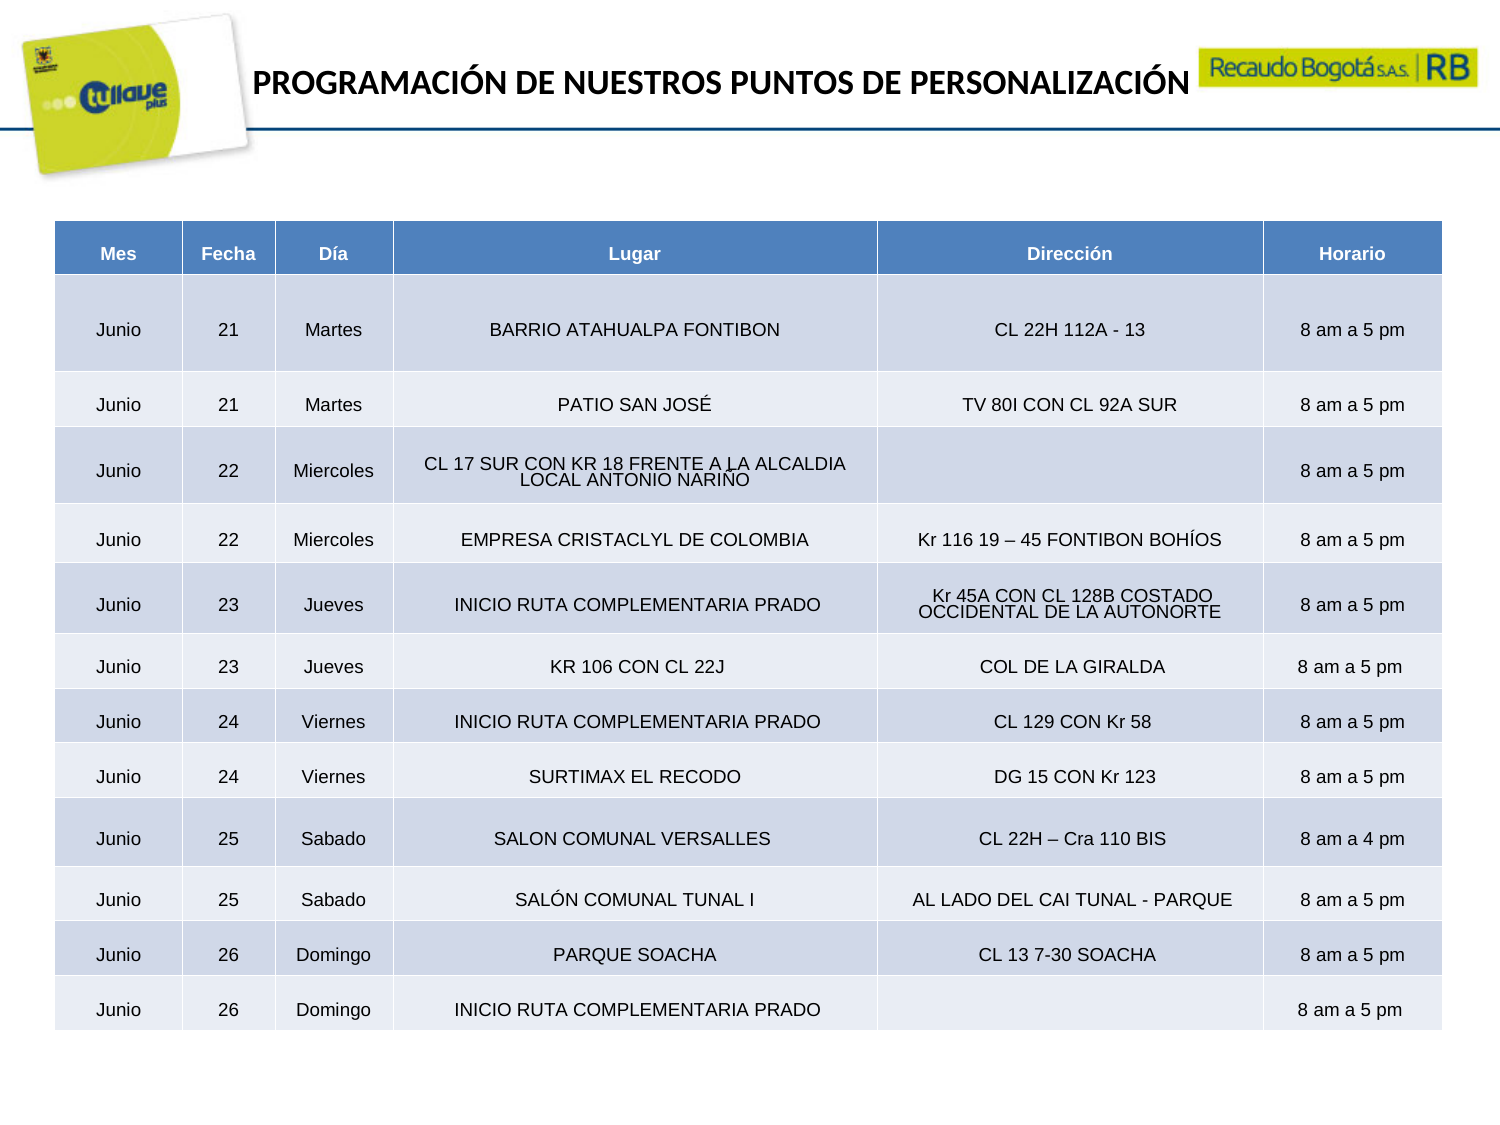

PROGRAMACIÓN DE NUESTROS PUNTOS DE PERSONALIZACIÓN
| Mes | Fecha | Día | Lugar | Dirección | Horario |
| --- | --- | --- | --- | --- | --- |
| Junio | 21 | Martes | BARRIO ATAHUALPA FONTIBON | CL 22H 112A - 13 | 8 am a 5 pm |
| Junio | 21 | Martes | PATIO SAN JOSÉ | TV 80I CON CL 92A SUR | 8 am a 5 pm |
| Junio | 22 | Miercoles | CL 17 SUR CON KR 18 FRENTE A LA ALCALDIA LOCAL ANTONIO NARIÑO | | 8 am a 5 pm |
| Junio | 22 | Miercoles | EMPRESA CRISTACLYL DE COLOMBIA | Kr 116 19 – 45 FONTIBON BOHÍOS | 8 am a 5 pm |
| Junio | 23 | Jueves | INICIO RUTA COMPLEMENTARIA PRADO | Kr 45A CON CL 128B COSTADO OCCIDENTAL DE LA AUTONORTE | 8 am a 5 pm |
| Junio | 23 | Jueves | KR 106 CON CL 22J | COL DE LA GIRALDA | 8 am a 5 pm |
| Junio | 24 | Viernes | INICIO RUTA COMPLEMENTARIA PRADO | CL 129 CON Kr 58 | 8 am a 5 pm |
| Junio | 24 | Viernes | SURTIMAX EL RECODO | DG 15 CON Kr 123 | 8 am a 5 pm |
| Junio | 25 | Sabado | SALON COMUNAL VERSALLES | CL 22H – Cra 110 BIS | 8 am a 4 pm |
| Junio | 25 | Sabado | SALÓN COMUNAL TUNAL I | AL LADO DEL CAI TUNAL - PARQUE | 8 am a 5 pm |
| Junio | 26 | Domingo | PARQUE SOACHA | CL 13 7-30 SOACHA | 8 am a 5 pm |
| Junio | 26 | Domingo | INICIO RUTA COMPLEMENTARIA PRADO | | 8 am a 5 pm |